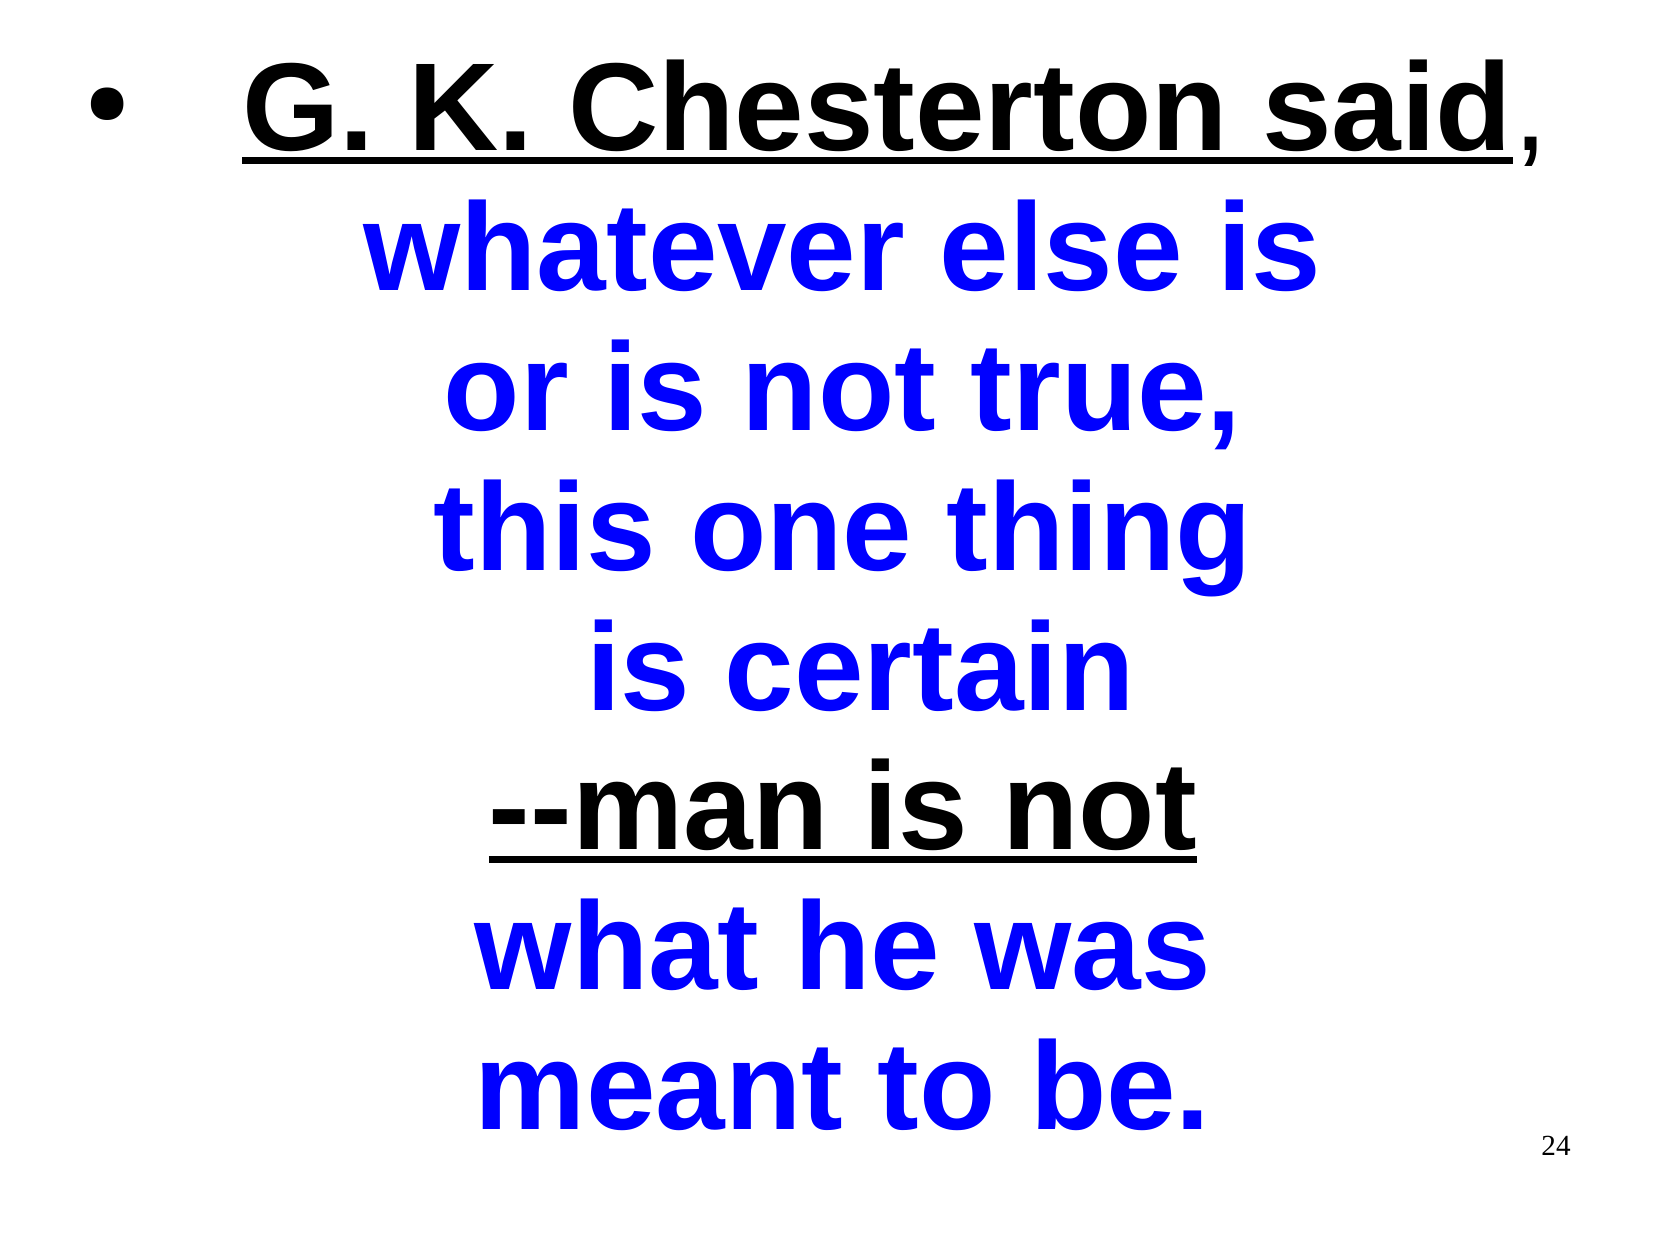

# G. K. Chesterton said, whatever else is or is not true, this one thing is certain --man is not what he was meant to be.
24